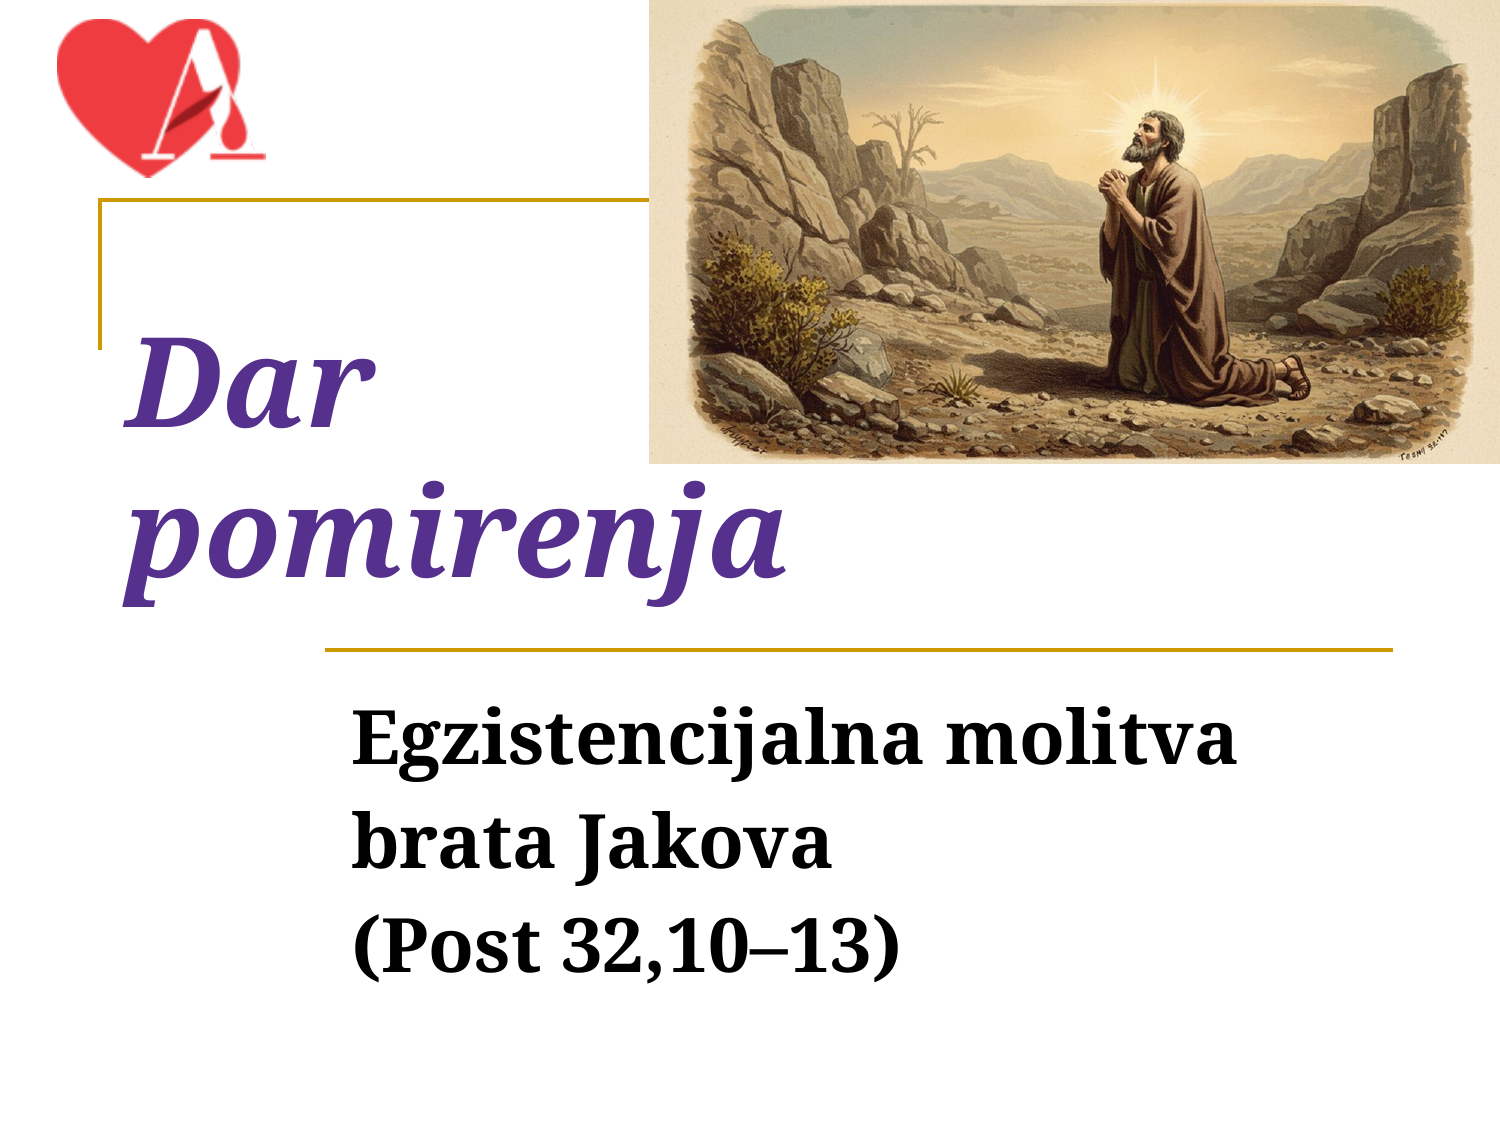

# Dar pomirenja
Egzistencijalna molitva
brata Jakova
(Post 32,10–13)